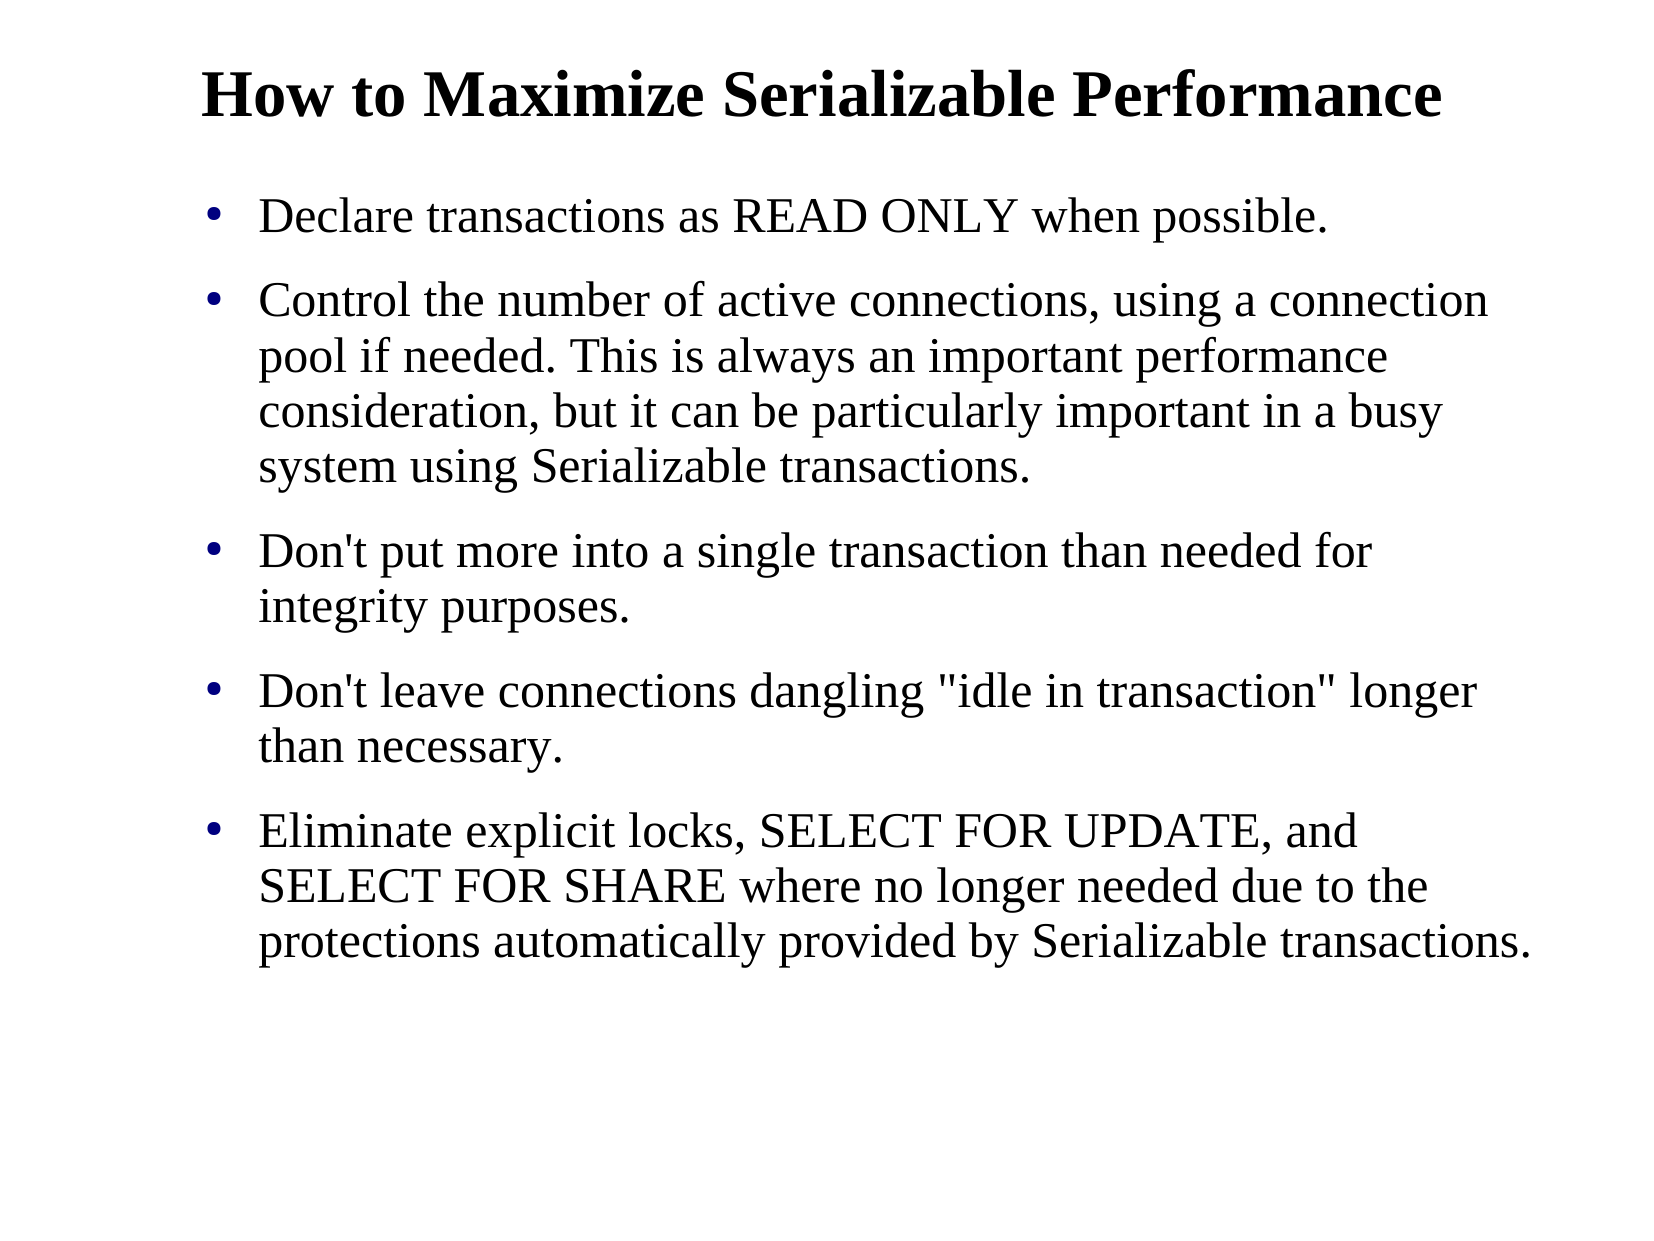

# How to Maximize Serializable Performance
Declare transactions as READ ONLY when possible.
Control the number of active connections, using a connection pool if needed. This is always an important performance consideration, but it can be particularly important in a busy system using Serializable transactions.
Don't put more into a single transaction than needed for integrity purposes.
Don't leave connections dangling "idle in transaction" longer than necessary.
Eliminate explicit locks, SELECT FOR UPDATE, and SELECT FOR SHARE where no longer needed due to the protections automatically provided by Serializable transactions.